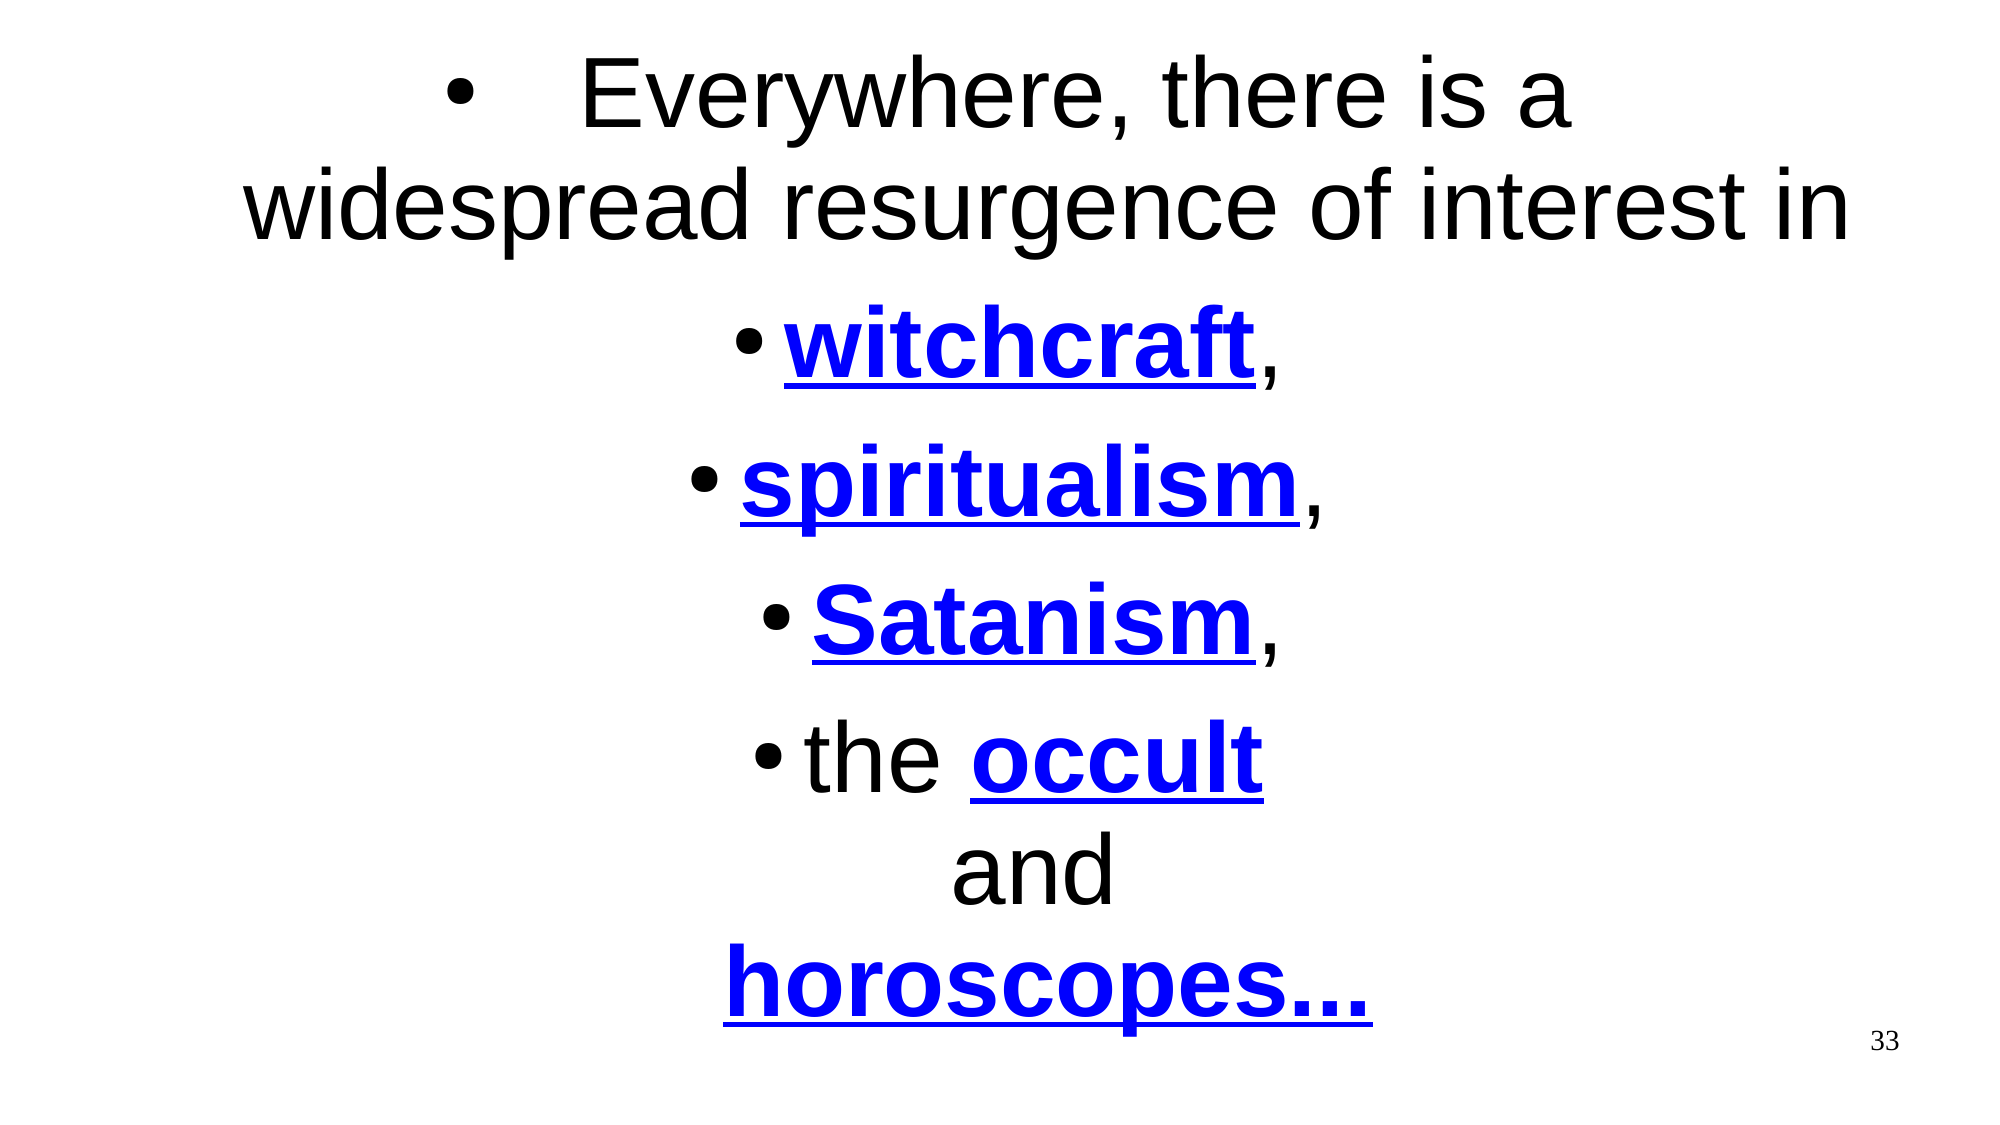

# Everywhere, there is a widespread resurgence of interest in
witchcraft,
spiritualism,
Satanism,
the occult
and
horoscopes...
33